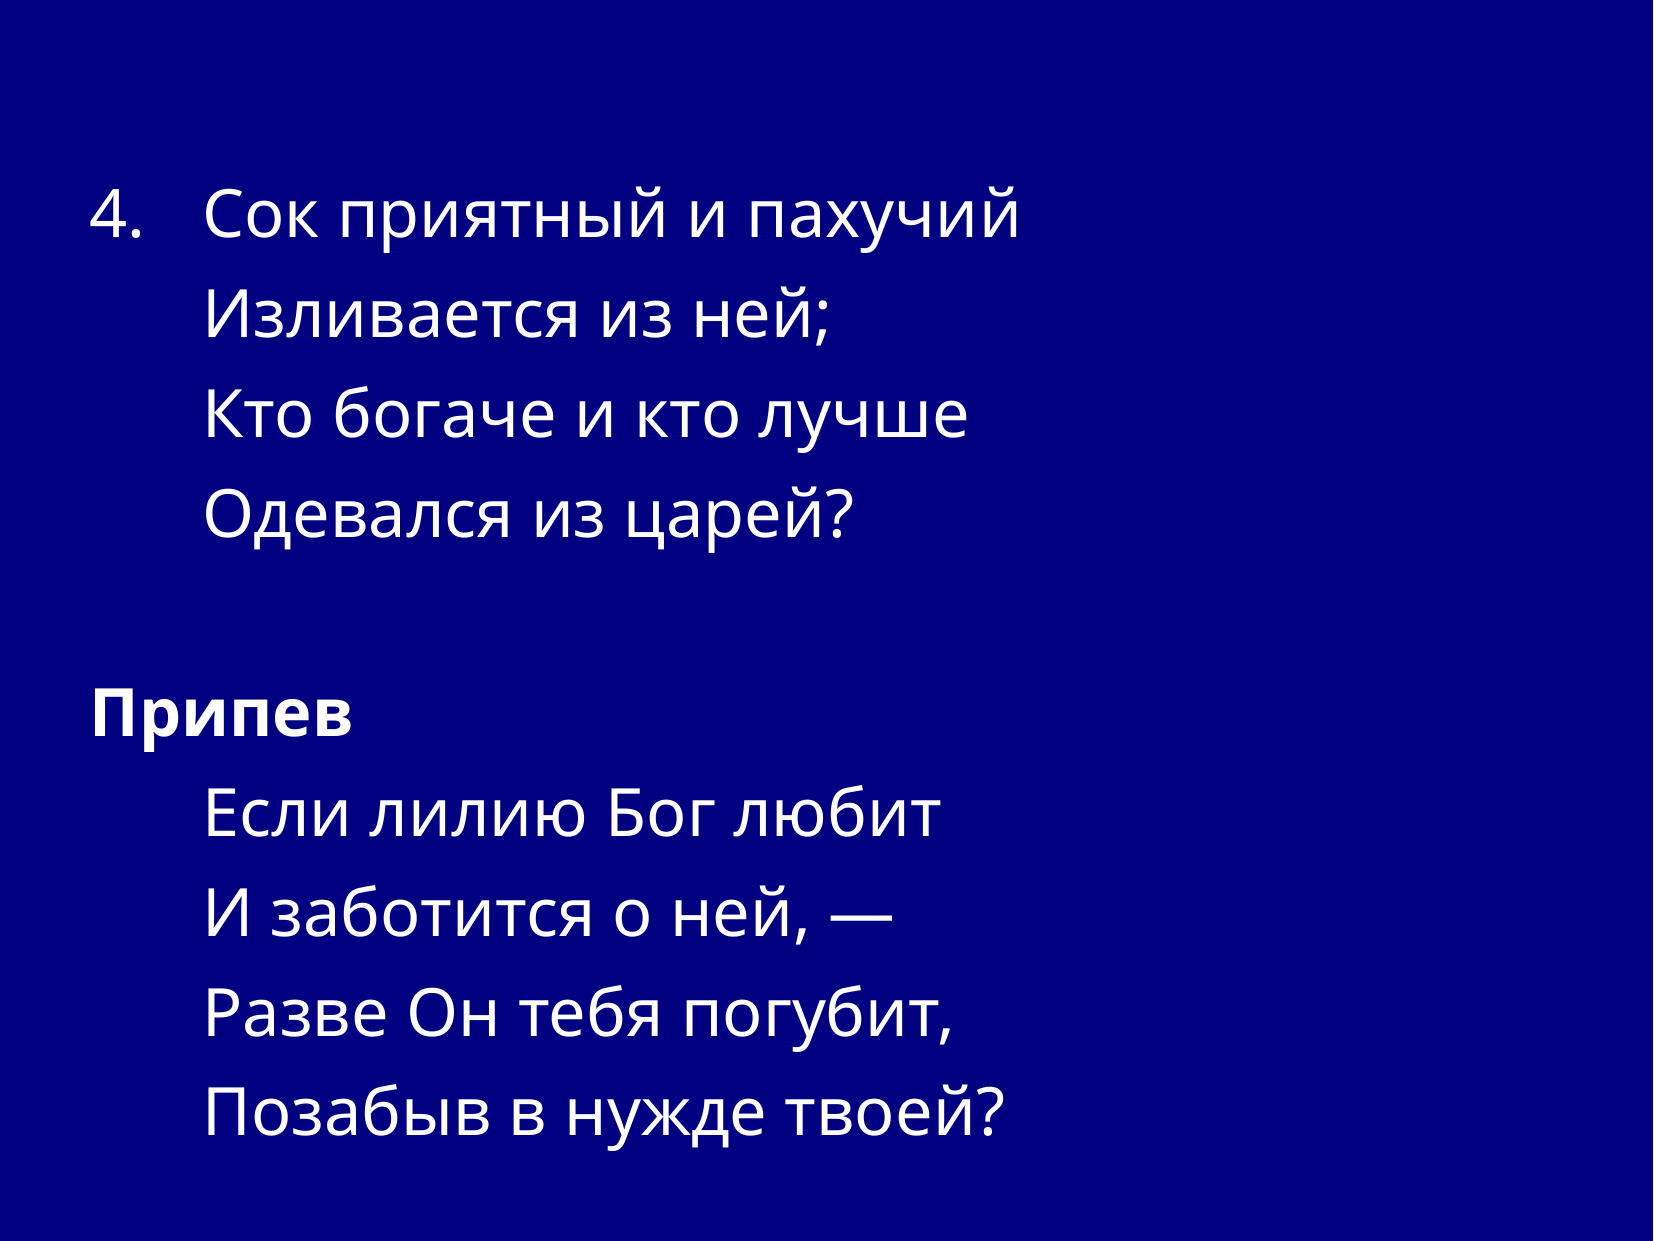

4.	Сок приятный и пахучий
	Изливается из ней;
	Кто богаче и кто лучше
	Одевался из царей?
Припев
	Если лилию Бог любит
	И заботится о ней, —
	Разве Он тебя погубит,
	Позабыв в нужде твоей?